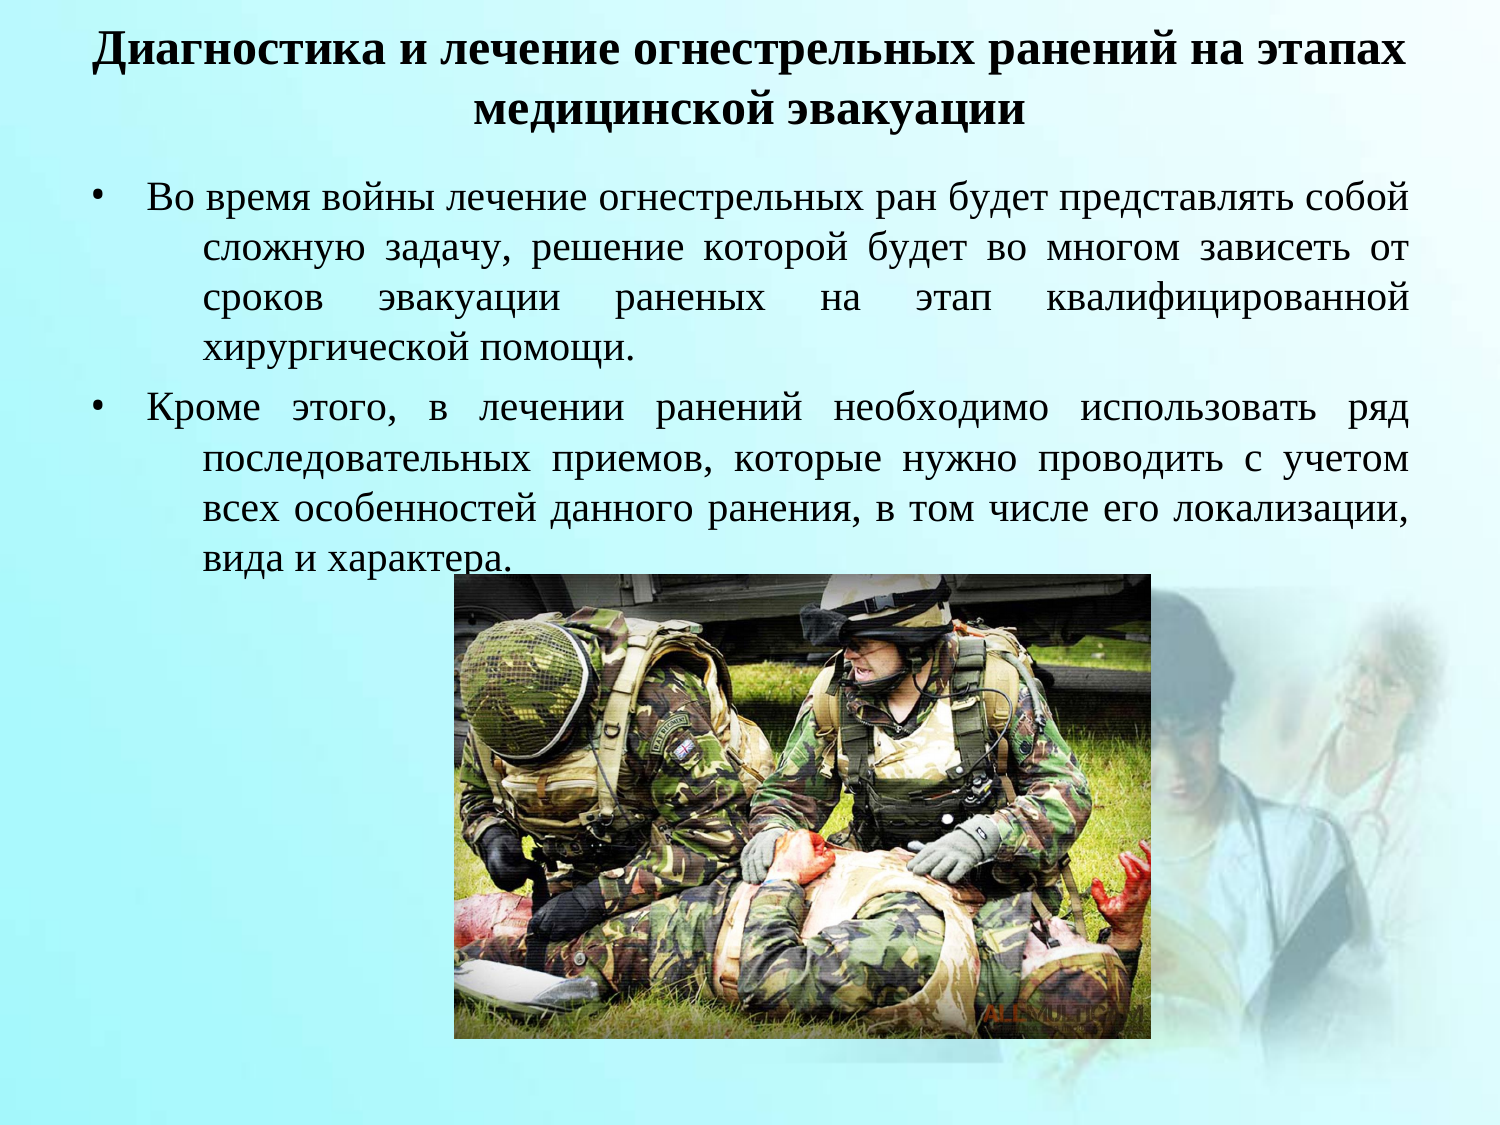

# Диагностика и лечение огнестрельных ранений на этапах медицинской эвакуации
Во время войны лечение огнестрельных ран будет представлять собой сложную задачу, решение которой будет во многом зависеть от сроков эвакуации раненых на этап квалифицированной хирургической помощи.
Кроме этого, в лечении ранений необходимо использовать ряд последовательных приемов, которые нужно проводить с учетом всех особенностей данного ранения, в том числе его локализации, вида и характера.